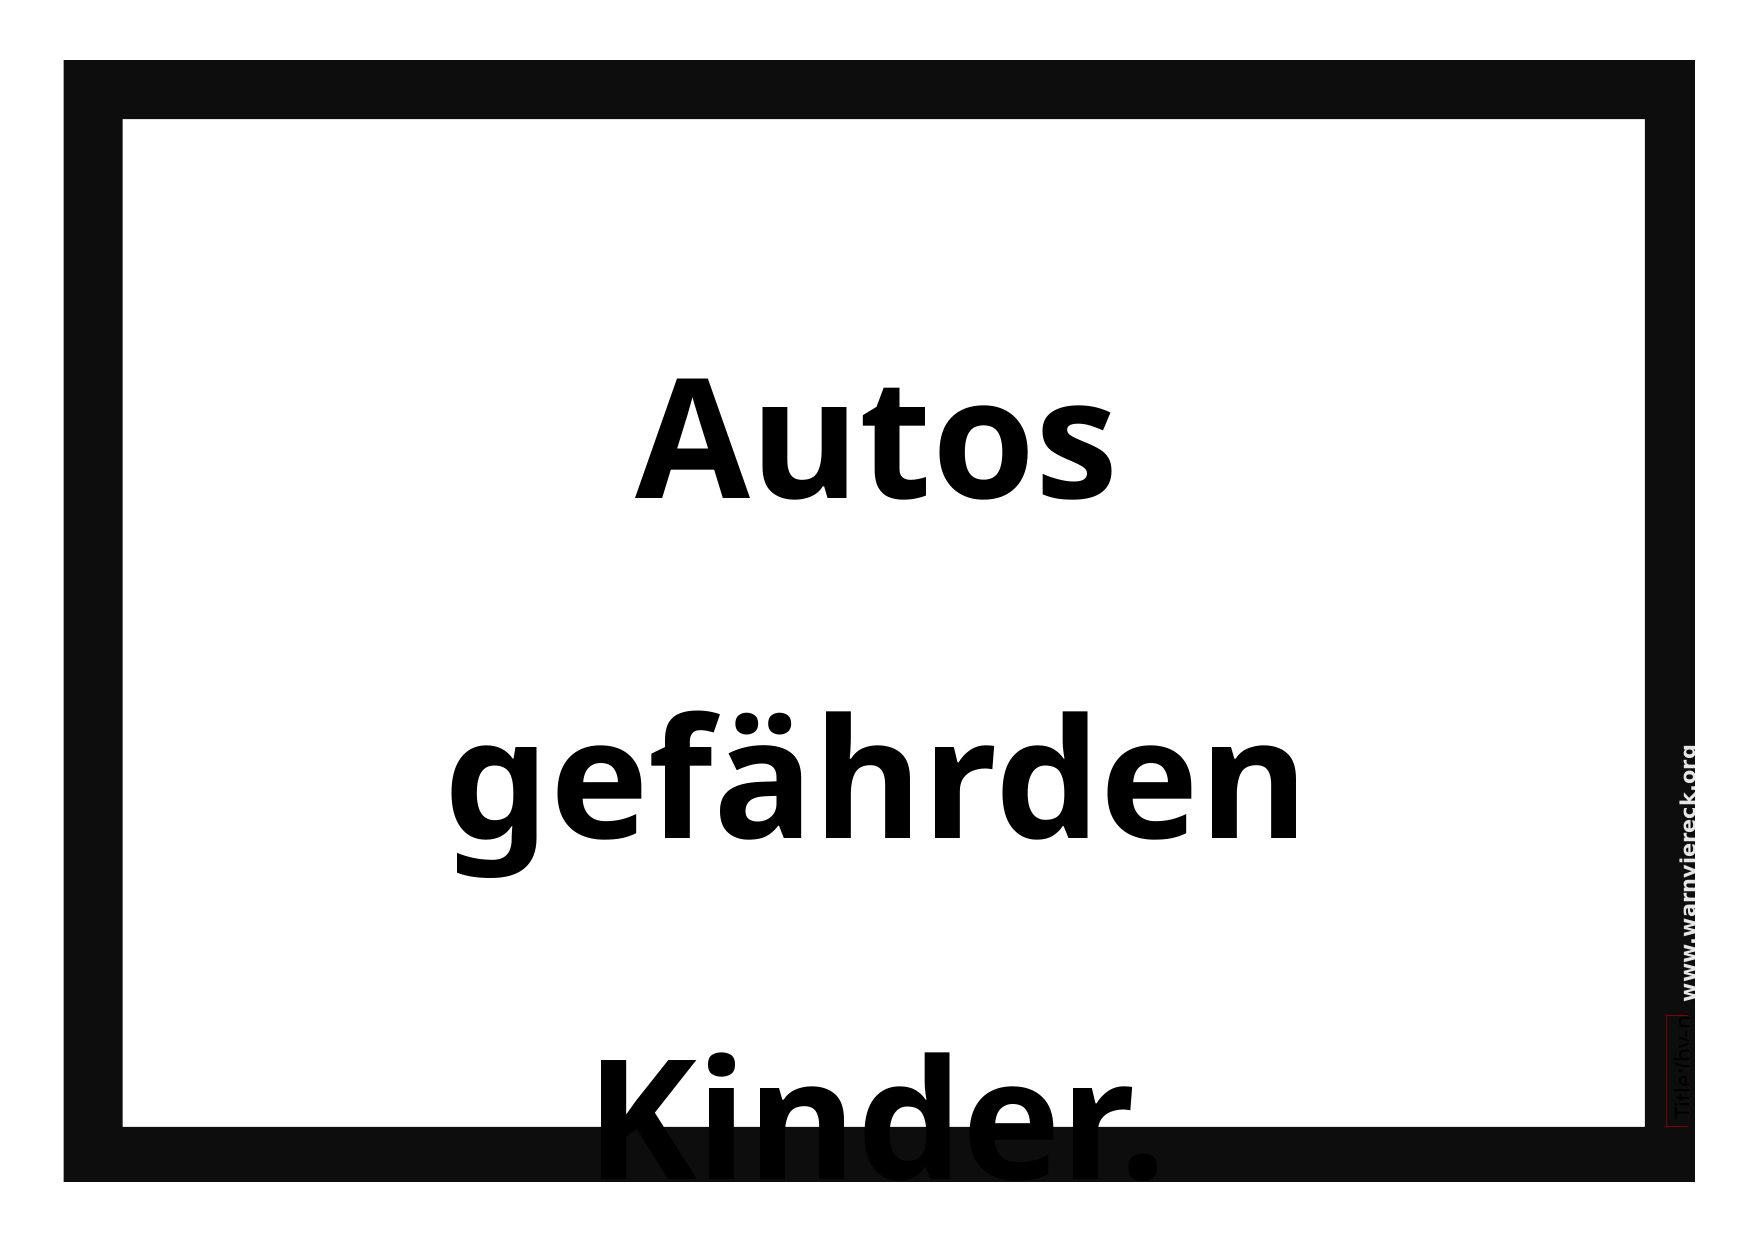

Autos
gefährden Kinder.
75% überschreiten das Tempolimit von 30 km/h.